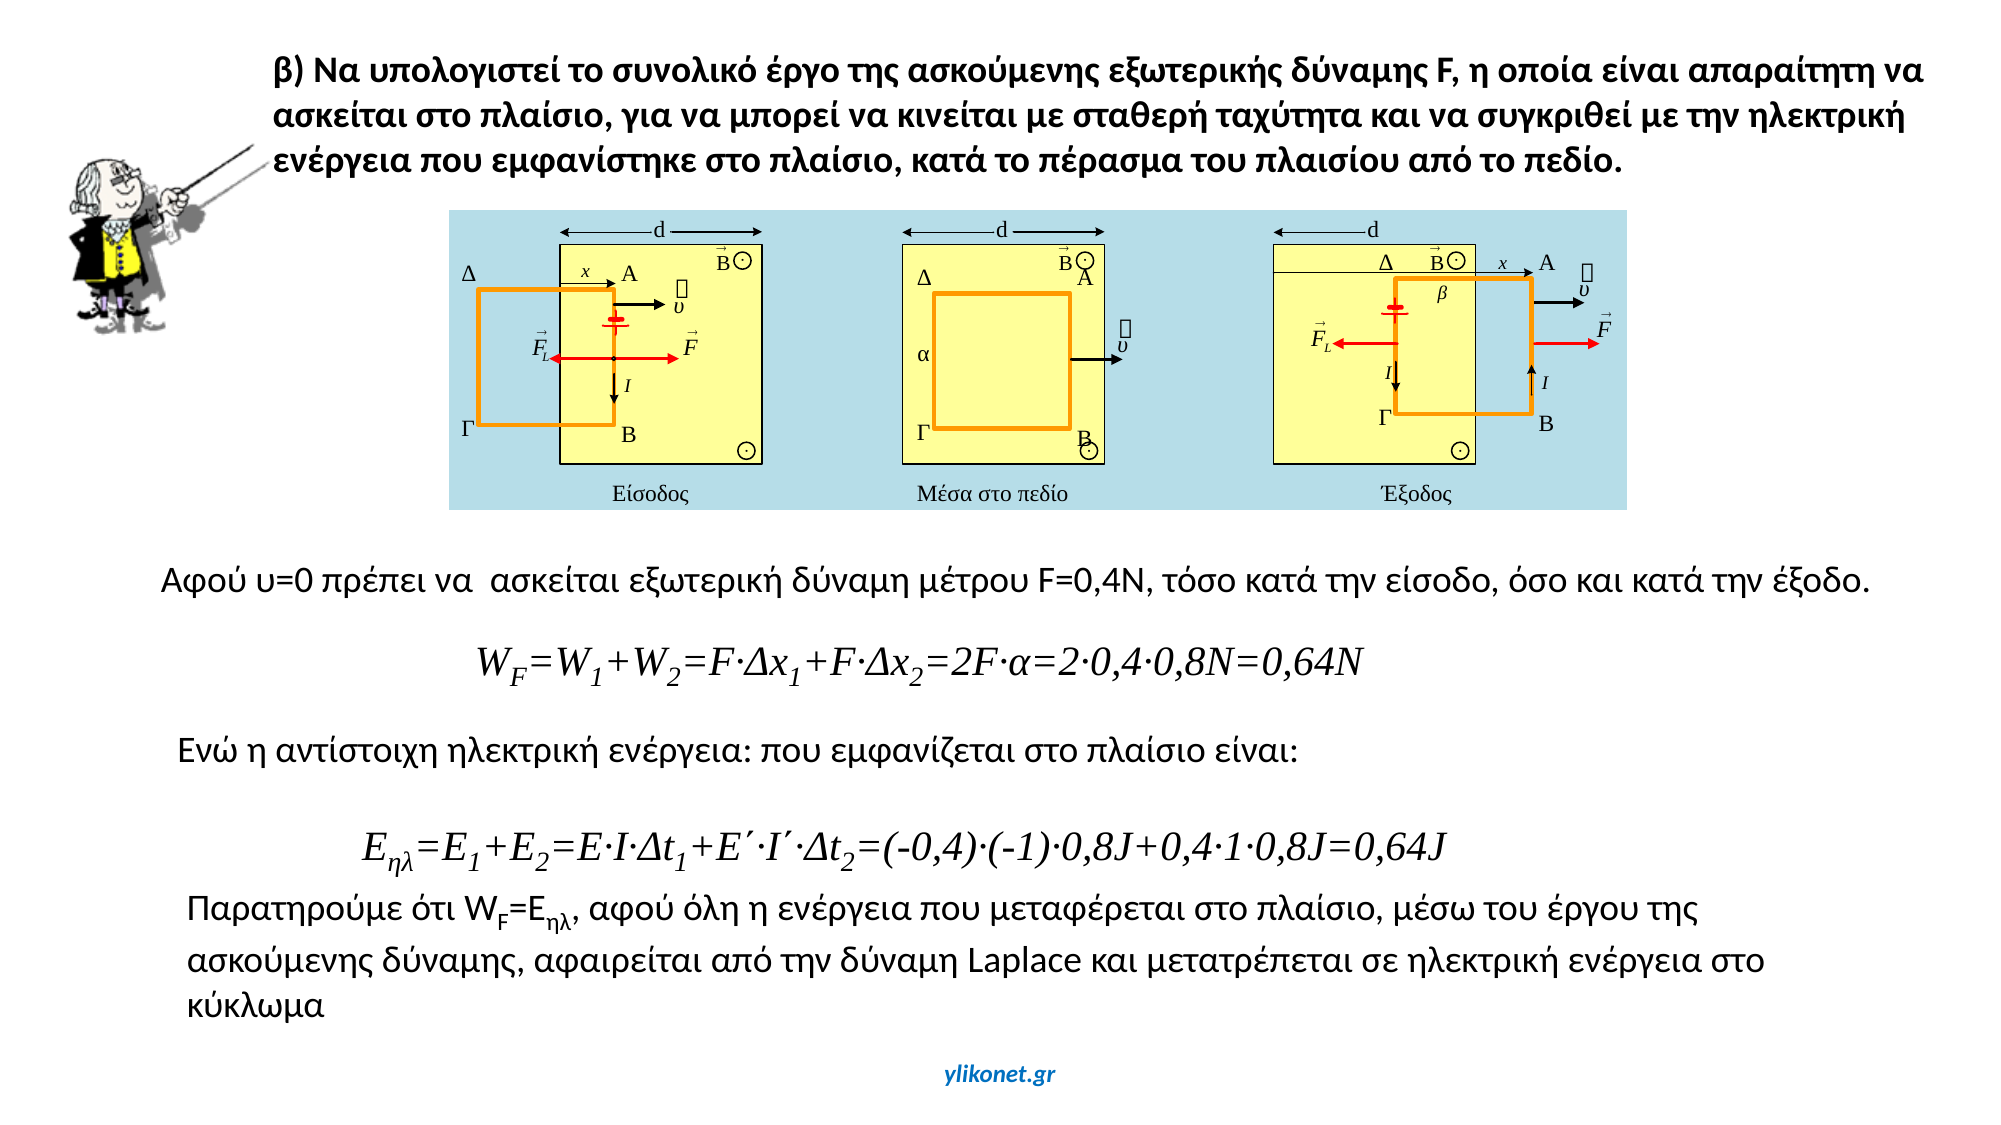

β) Να υπολογιστεί το συνολικό έργο της ασκούμενης εξωτερικής δύναμης F, η οποία είναι απαραίτητη να ασκείται στο πλαίσιο, για να μπορεί να κινείται με σταθερή ταχύτητα και να συγκριθεί με την ηλεκτρική ενέργεια που εμφανίστηκε στο πλαίσιο, κατά το πέρασμα του πλαισίου από το πεδίο.
Αφού υ=0 πρέπει να ασκείται εξωτερική δύναμη μέτρου F=0,4Ν, τόσο κατά την είσοδο, όσο και κατά την έξοδο.
WF=W1+W2=F∙Δx1+F∙Δx2=2F∙α=2∙0,4∙0,8Ν=0,64Ν
Ενώ η αντίστοιχη ηλεκτρική ενέργεια: που εμφανίζεται στο πλαίσιο είναι:
Εηλ=Ε1+Ε2=Ε∙Ι∙Δt1+Ε΄∙Ι΄∙Δt2=(-0,4)∙(-1)∙0,8J+0,4∙1∙0,8J=0,64J
Παρατηρούμε ότι WF=Εηλ, αφού όλη η ενέργεια που μεταφέρεται στο πλαίσιο, μέσω του έργου της ασκούμενης δύναμης, αφαιρείται από την δύναμη Laplace και μετατρέπεται σε ηλεκτρική ενέργεια στο κύκλωμα
ylikonet.gr